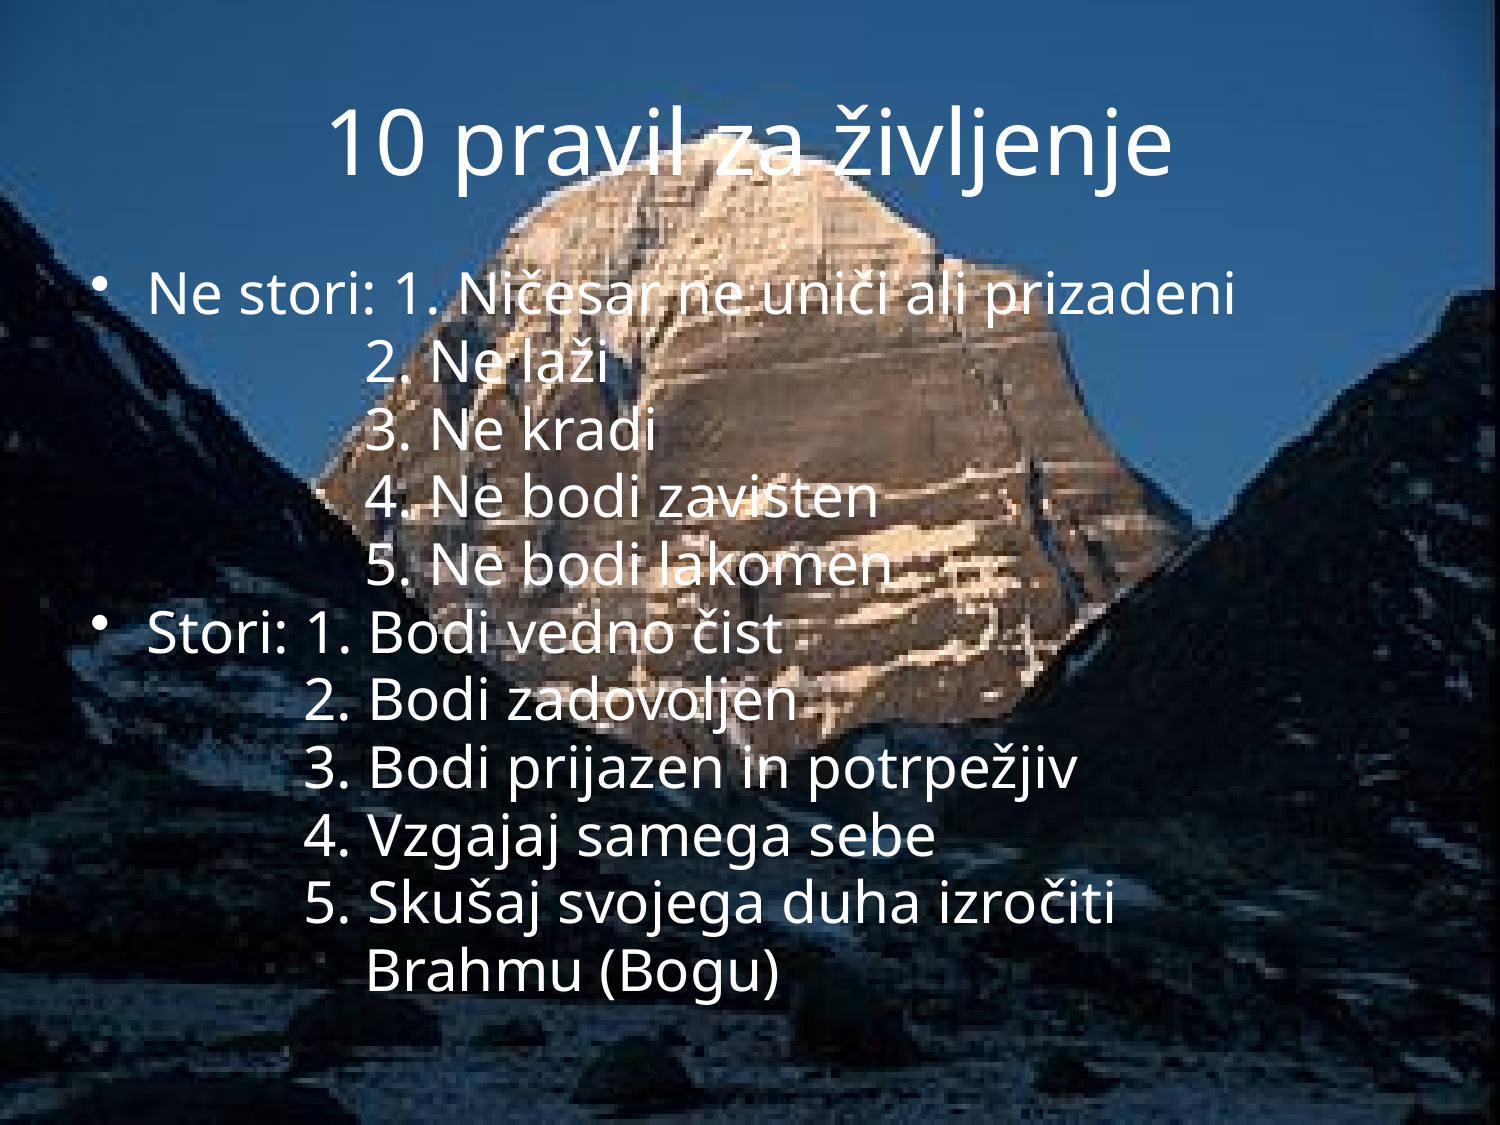

# 10 pravil za življenje
Ne stori: 1. Ničesar ne uniči ali prizadeni
 2. Ne laži
 3. Ne kradi
 4. Ne bodi zavisten
 5. Ne bodi lakomen
Stori: 1. Bodi vedno čist
 2. Bodi zadovoljen
 3. Bodi prijazen in potrpežjiv
 4. Vzgajaj samega sebe
 5. Skušaj svojega duha izročiti
 Brahmu (Bogu)